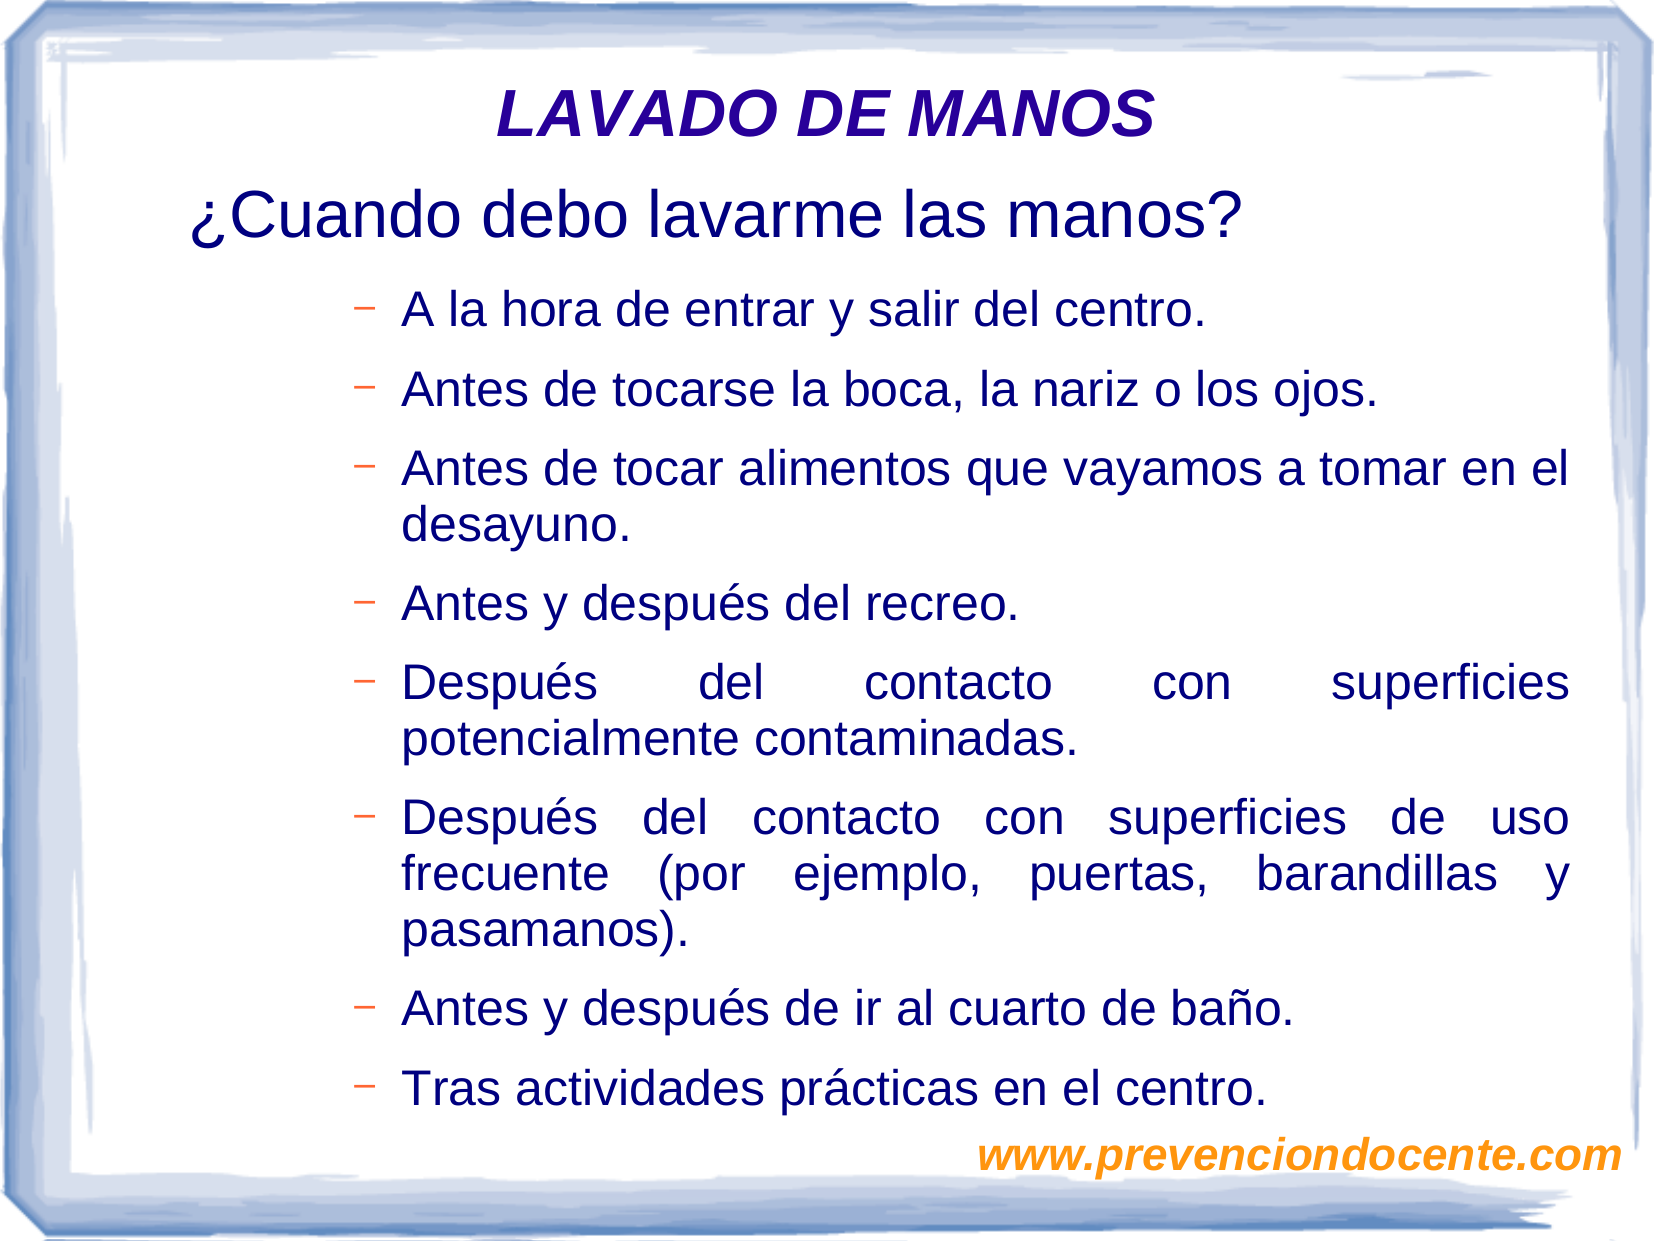

# LAVADO DE MANOS
¿Cuando debo lavarme las manos?
A la hora de entrar y salir del centro.
Antes de tocarse la boca, la nariz o los ojos.
Antes de tocar alimentos que vayamos a tomar en el desayuno.
Antes y después del recreo.
Después del contacto con superficies potencialmente contaminadas.
Después del contacto con superficies de uso frecuente (por ejemplo, puertas, barandillas y pasamanos).
Antes y después de ir al cuarto de baño.
Tras actividades prácticas en el centro.
www.prevenciondocente.com